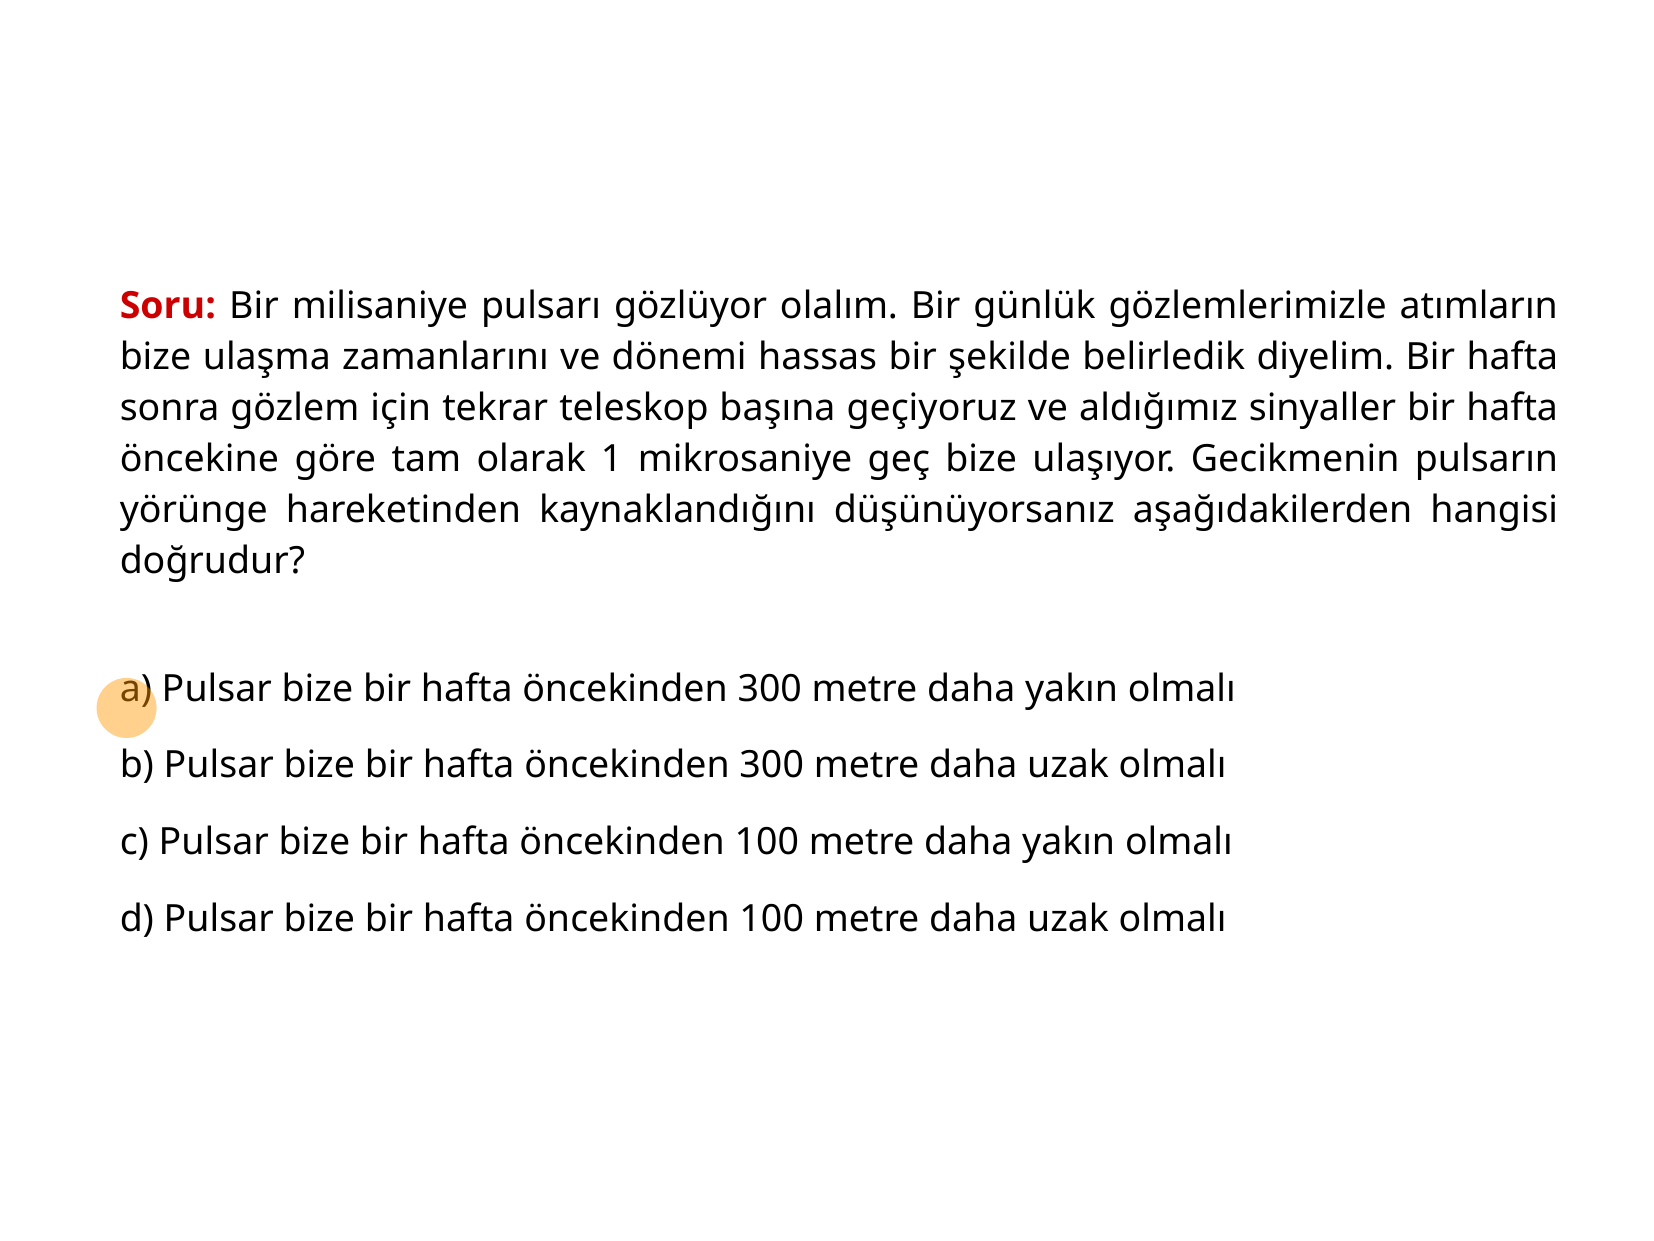

Soru: Bir milisaniye pulsarı gözlüyor olalım. Bir günlük gözlemlerimizle atımların bize ulaşma zamanlarını ve dönemi hassas bir şekilde belirledik diyelim. Bir hafta sonra gözlem için tekrar teleskop başına geçiyoruz ve aldığımız sinyaller bir hafta öncekine göre tam olarak 1 mikrosaniye geç bize ulaşıyor. Gecikmenin pulsarın yörünge hareketinden kaynaklandığını düşünüyorsanız aşağıdakilerden hangisi doğrudur?
a) Pulsar bize bir hafta öncekinden 300 metre daha yakın olmalı
b) Pulsar bize bir hafta öncekinden 300 metre daha uzak olmalı
c) Pulsar bize bir hafta öncekinden 100 metre daha yakın olmalı
d) Pulsar bize bir hafta öncekinden 100 metre daha uzak olmalı